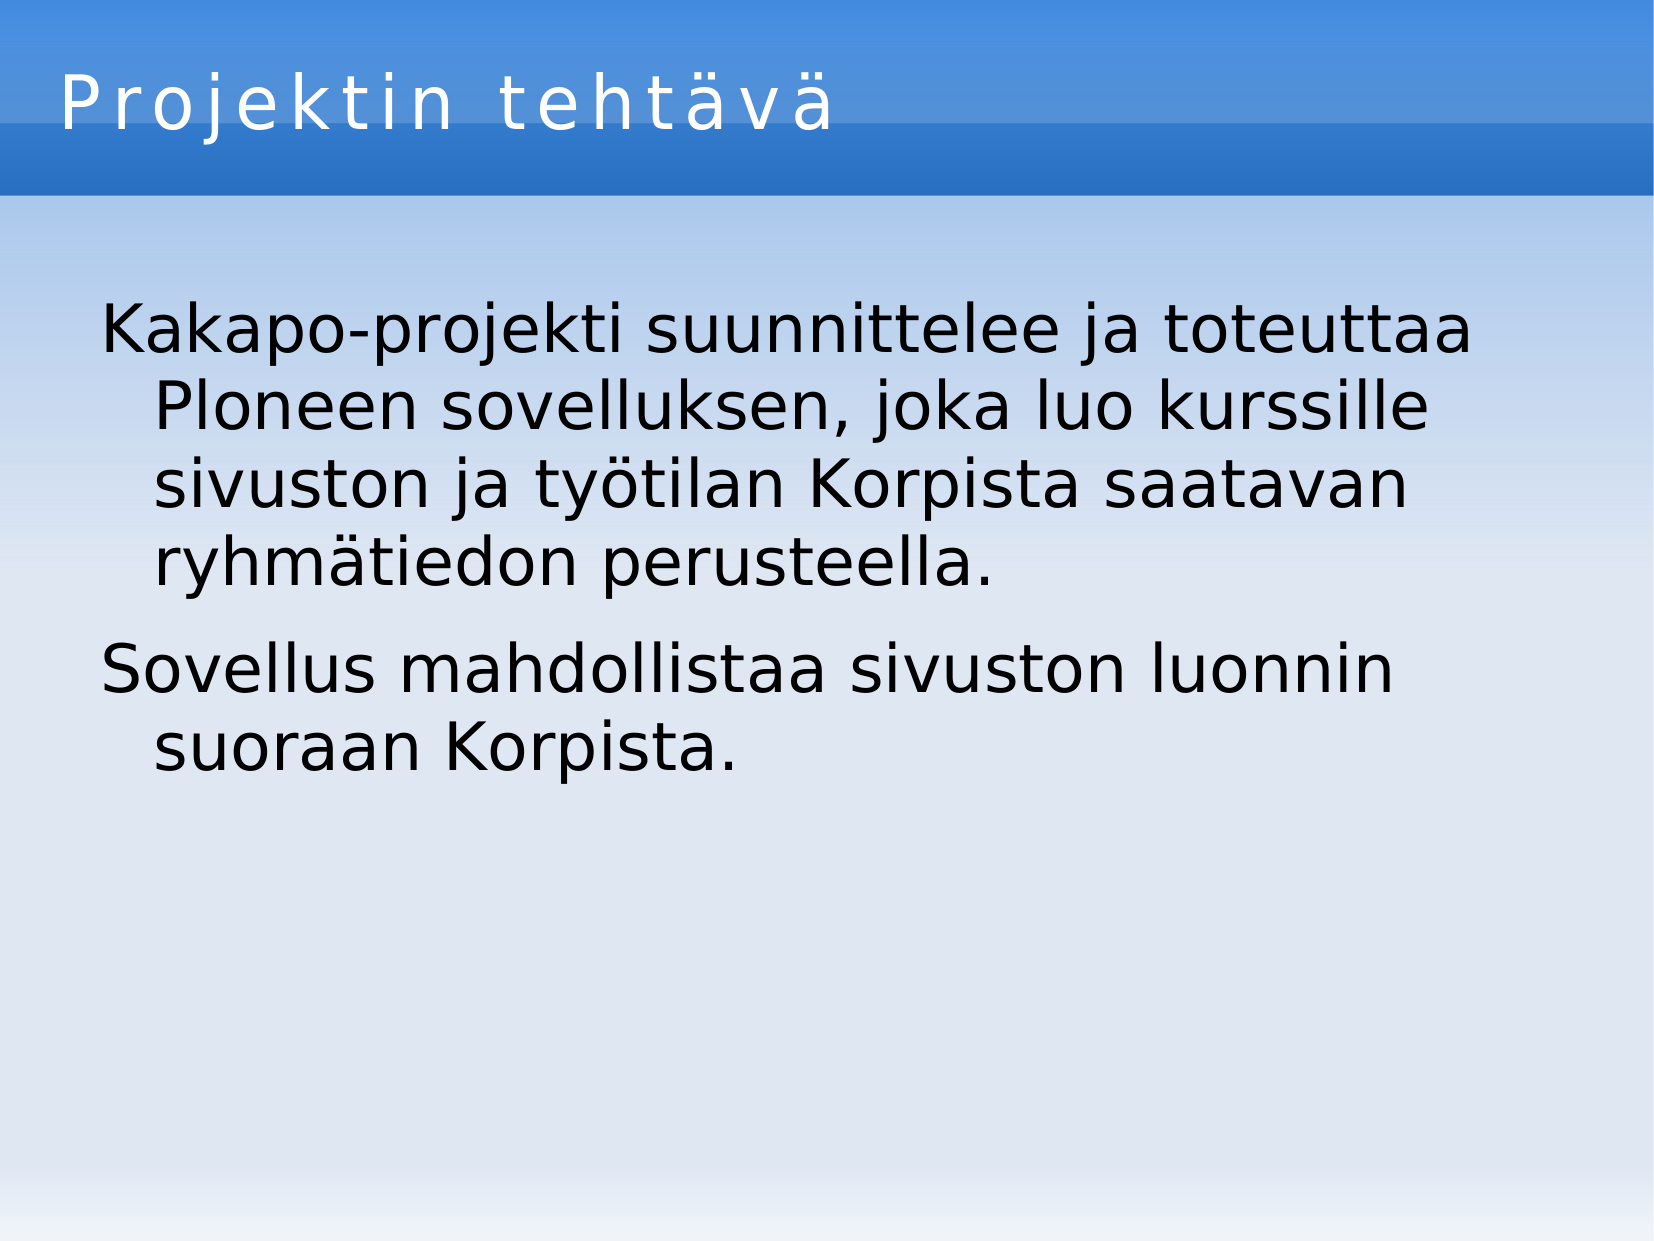

# Projektin tehtävä
Kakapo-projekti suunnittelee ja toteuttaa Ploneen sovelluksen, joka luo kurssille sivuston ja työtilan Korpista saatavan ryhmätiedon perusteella.
Sovellus mahdollistaa sivuston luonnin suoraan Korpista.